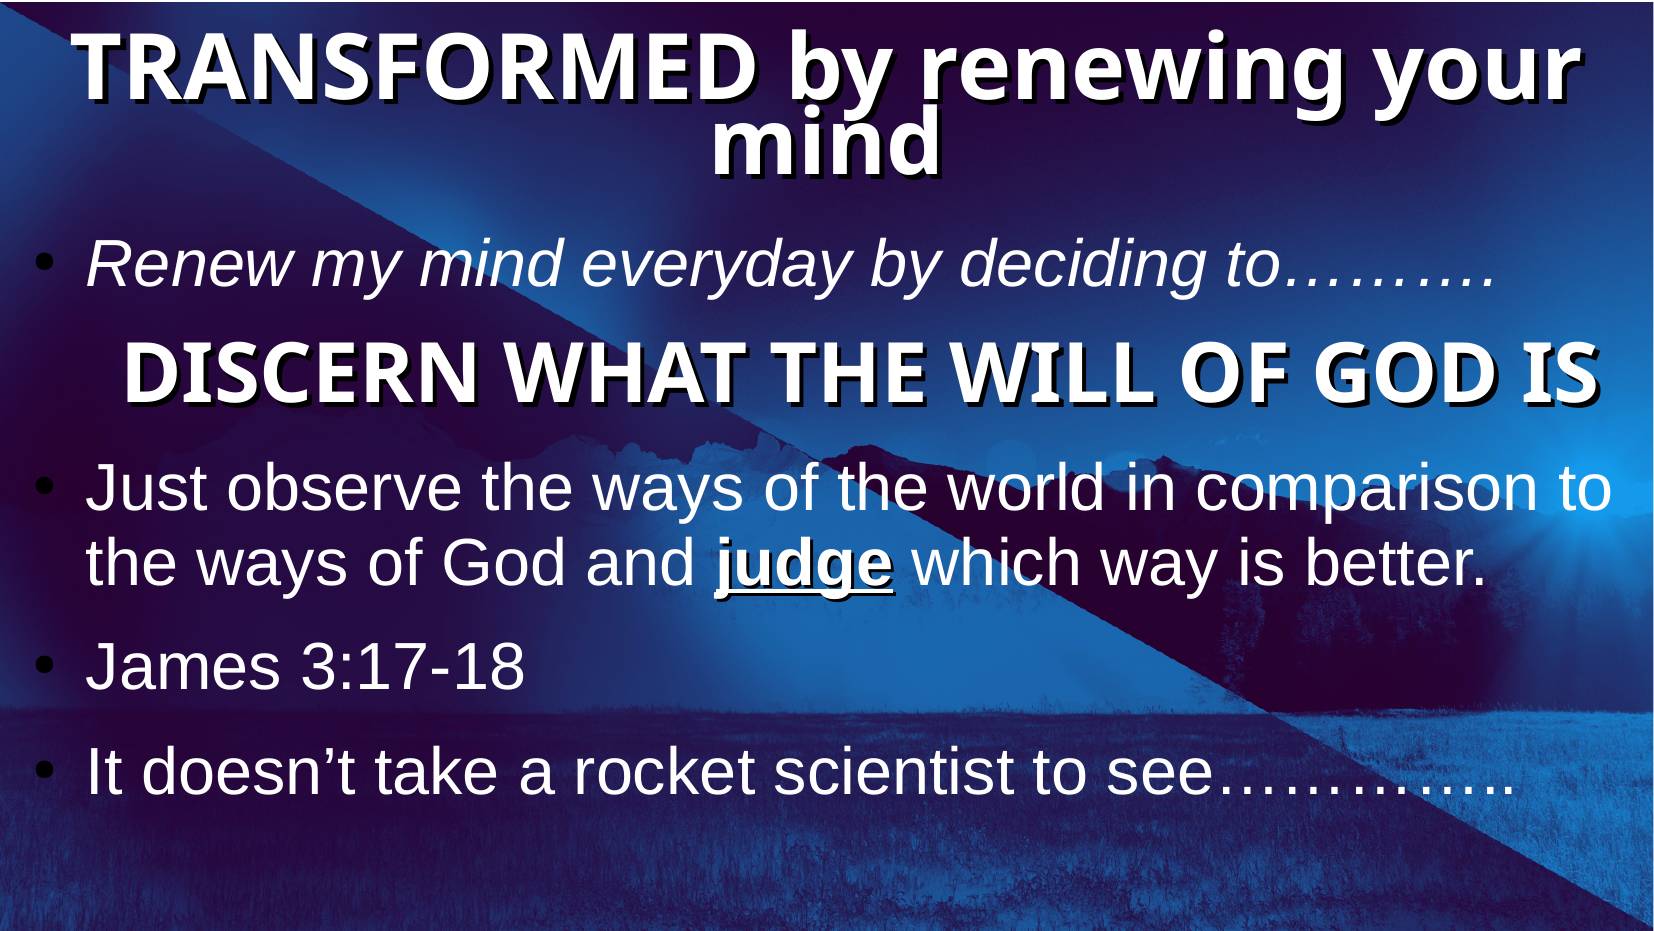

# TRANSFORMED by renewing your mind
Renew my mind everyday by deciding to……….
DISCERN WHAT THE WILL OF GOD IS
Just observe the ways of the world in comparison to the ways of God and judge which way is better.
James 3:17-18
It doesn’t take a rocket scientist to see…………..